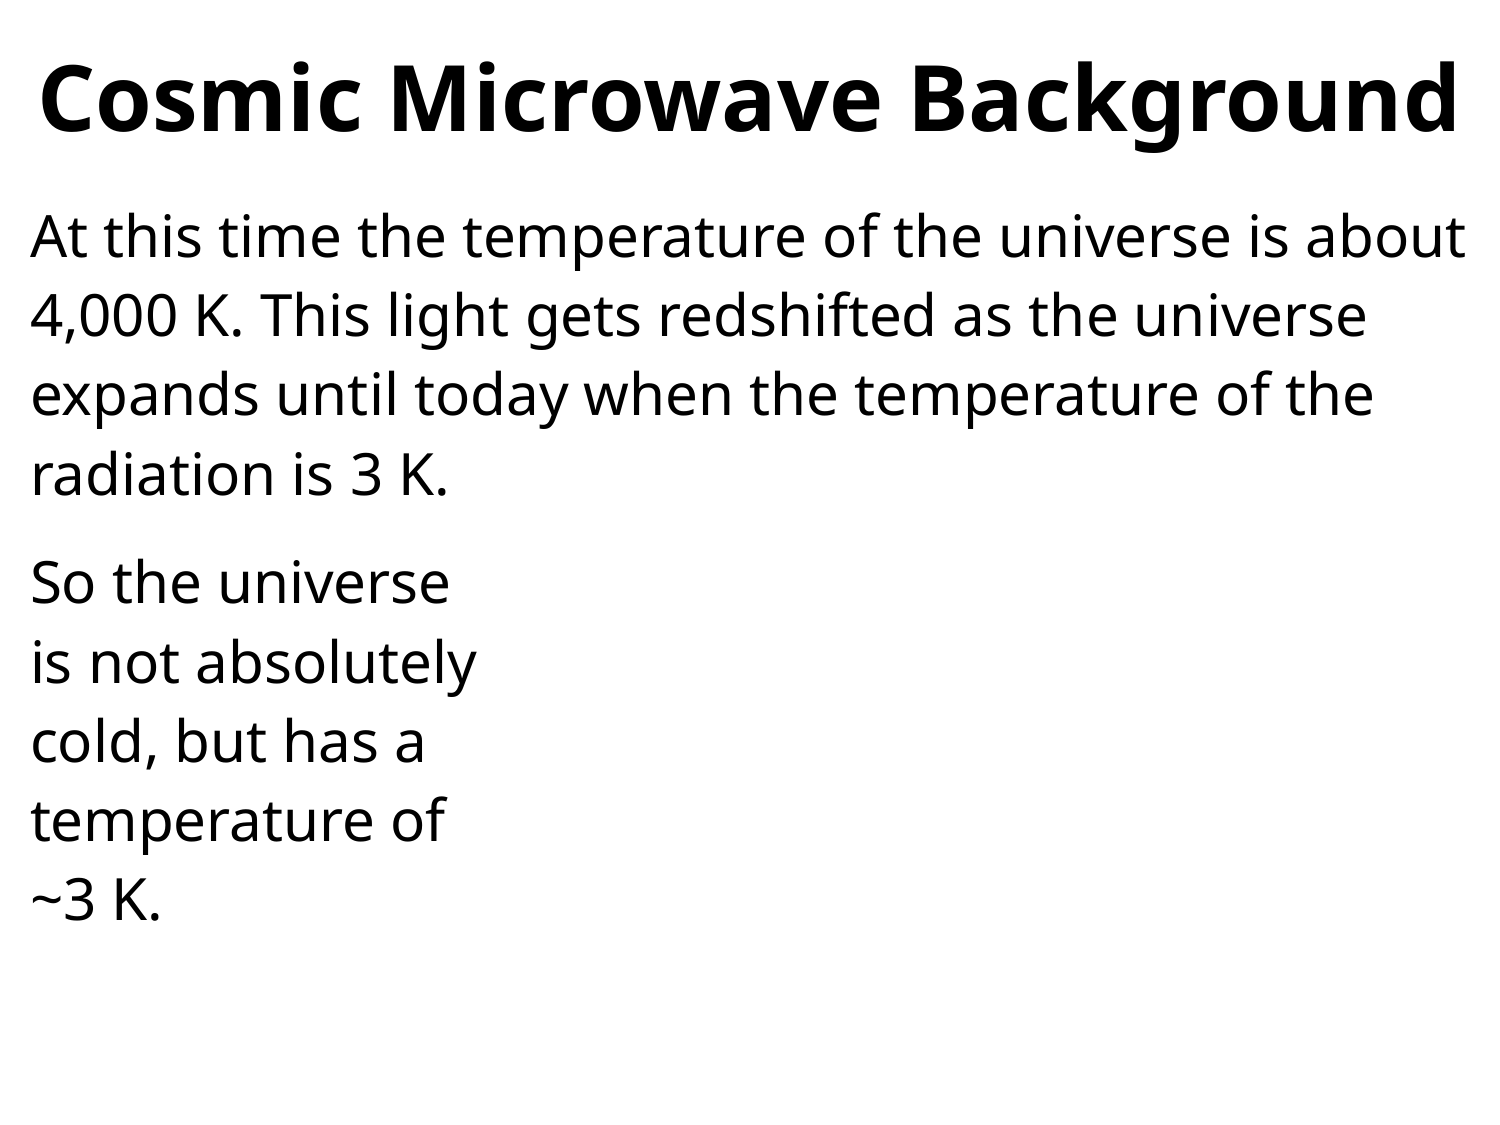

# Cosmic Microwave Background
At this time the temperature of the universe is about 4,000 K. This light gets redshifted as the universe expands until today when the temperature of the radiation is 3 K.
So the universe
is not absolutely
cold, but has a
temperature of
~3 K.